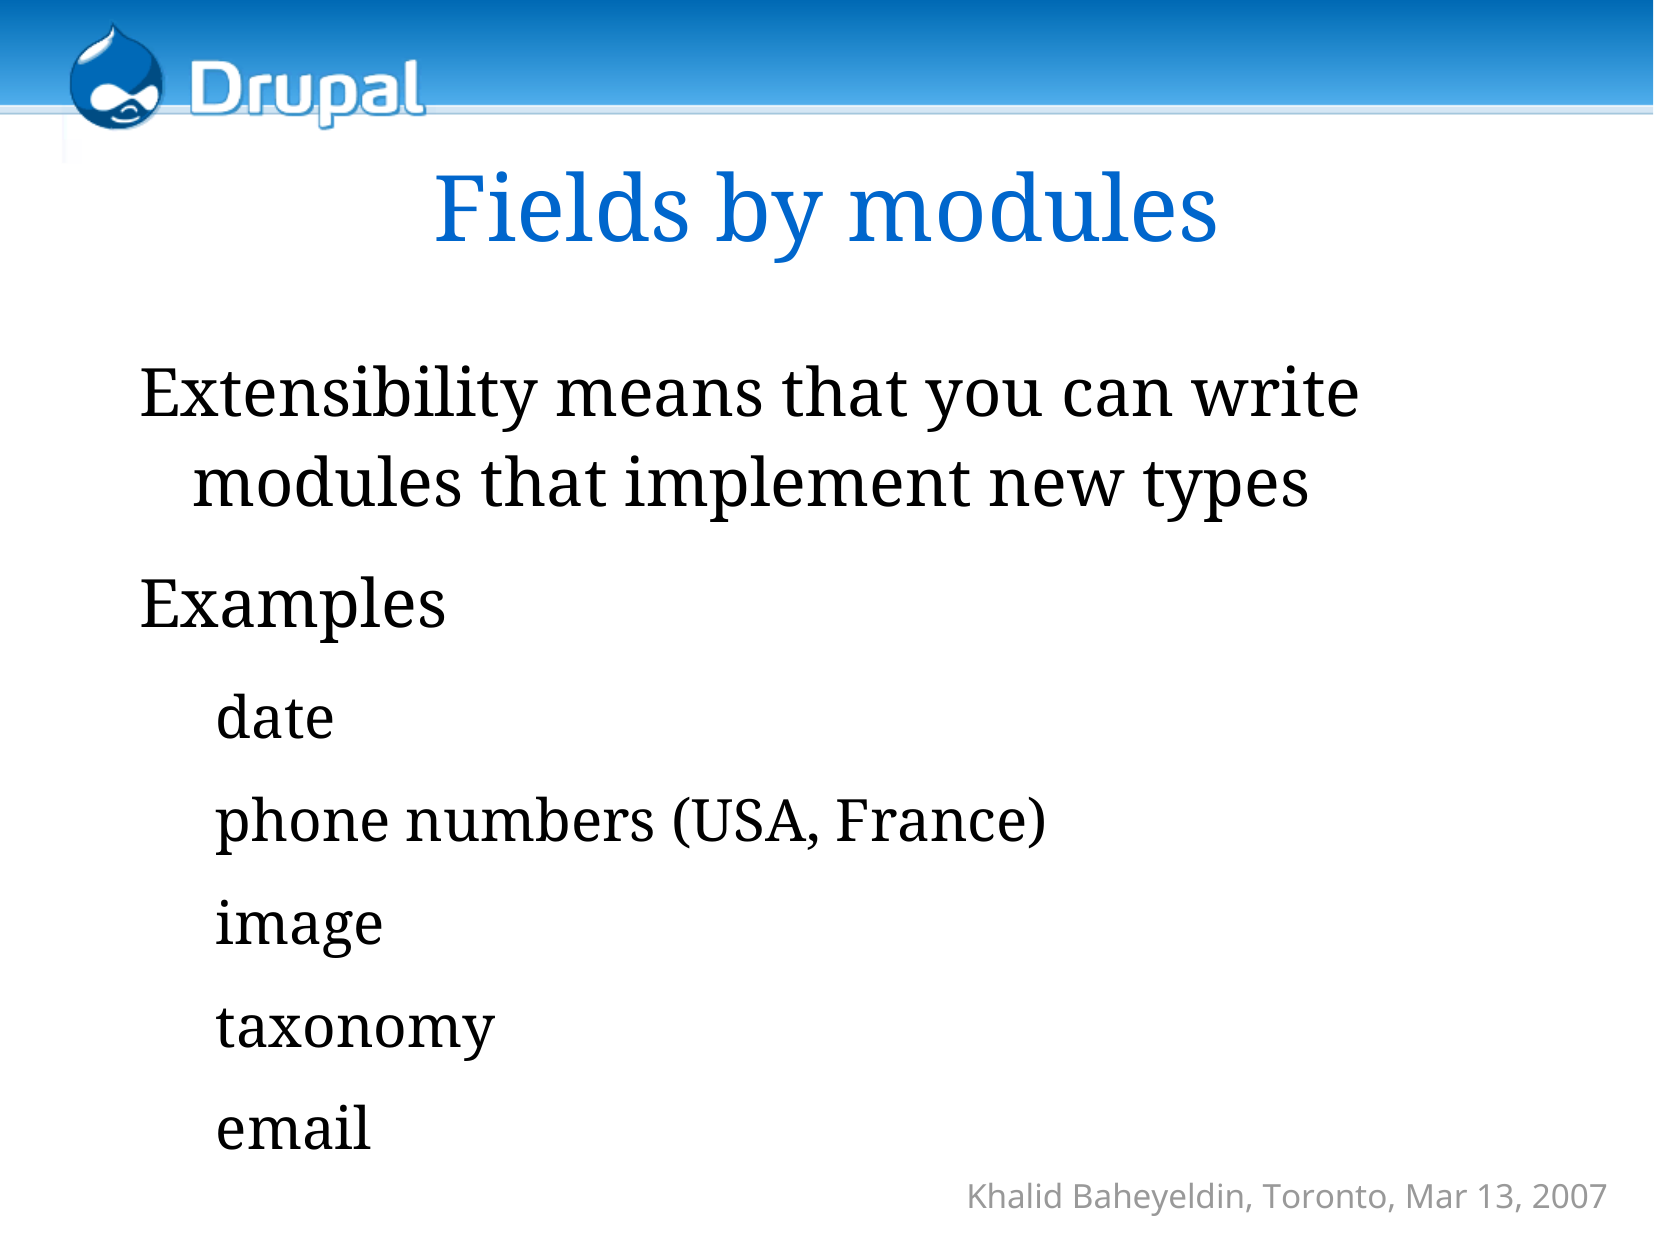

# Fields by modules
Extensibility means that you can write modules that implement new types
Examples
date
phone numbers (USA, France)
image
taxonomy
email